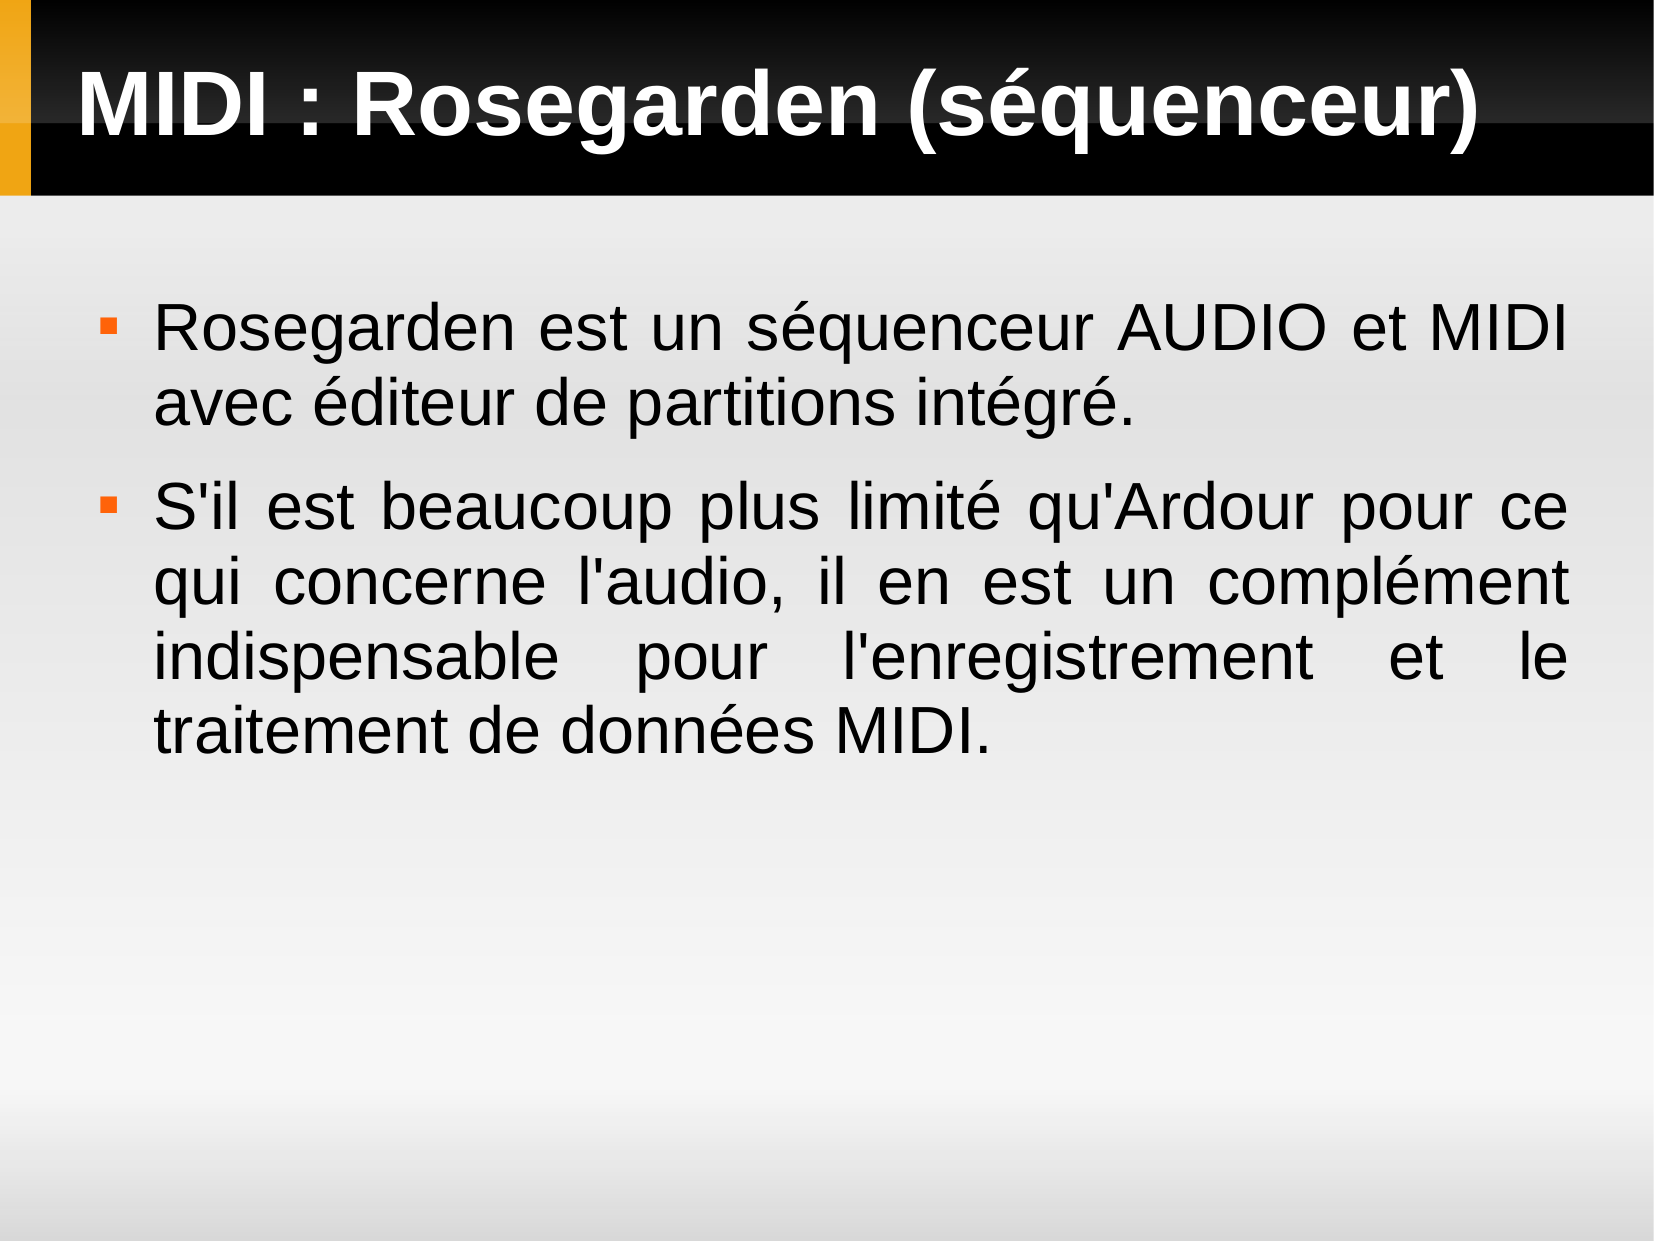

MIDI : Rosegarden (séquenceur)
# Rosegarden est un séquenceur AUDIO et MIDI avec éditeur de partitions intégré.
S'il est beaucoup plus limité qu'Ardour pour ce qui concerne l'audio, il en est un complément indispensable pour l'enregistrement et le traitement de données MIDI.